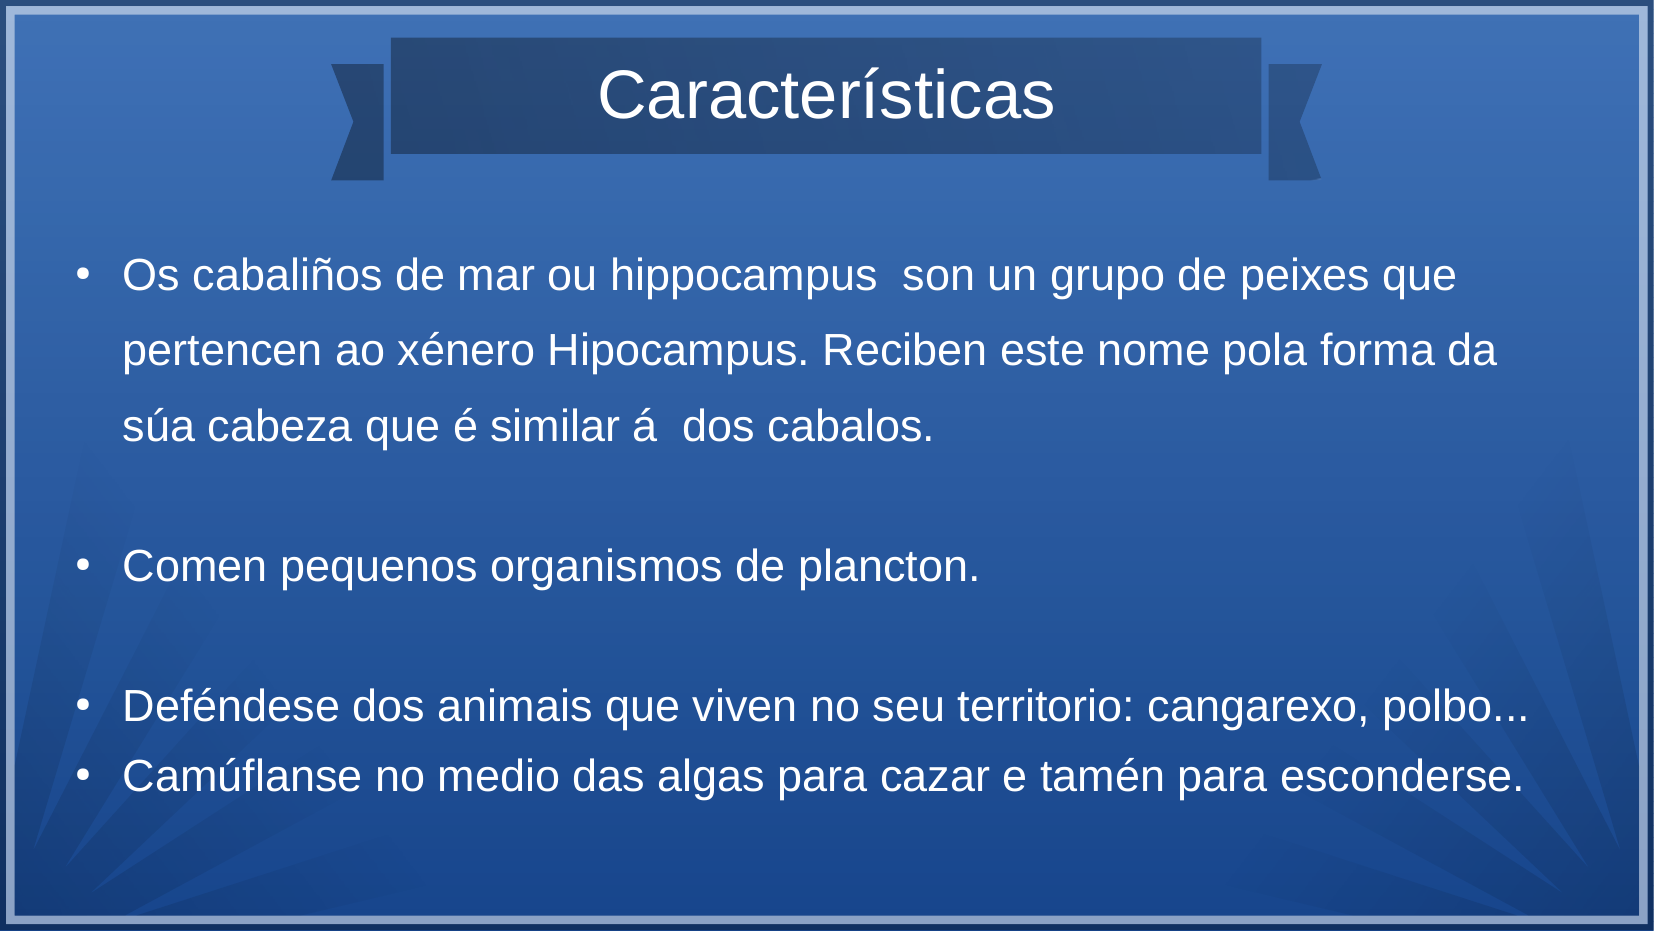

# Características
Os cabaliños de mar ou hippocampus son un grupo de peixes que pertencen ao xénero Hipocampus. Reciben este nome pola forma da súa cabeza que é similar á dos cabalos.
Comen pequenos organismos de plancton.
Deféndese dos animais que viven no seu territorio: cangarexo, polbo...
Camúflanse no medio das algas para cazar e tamén para esconderse.